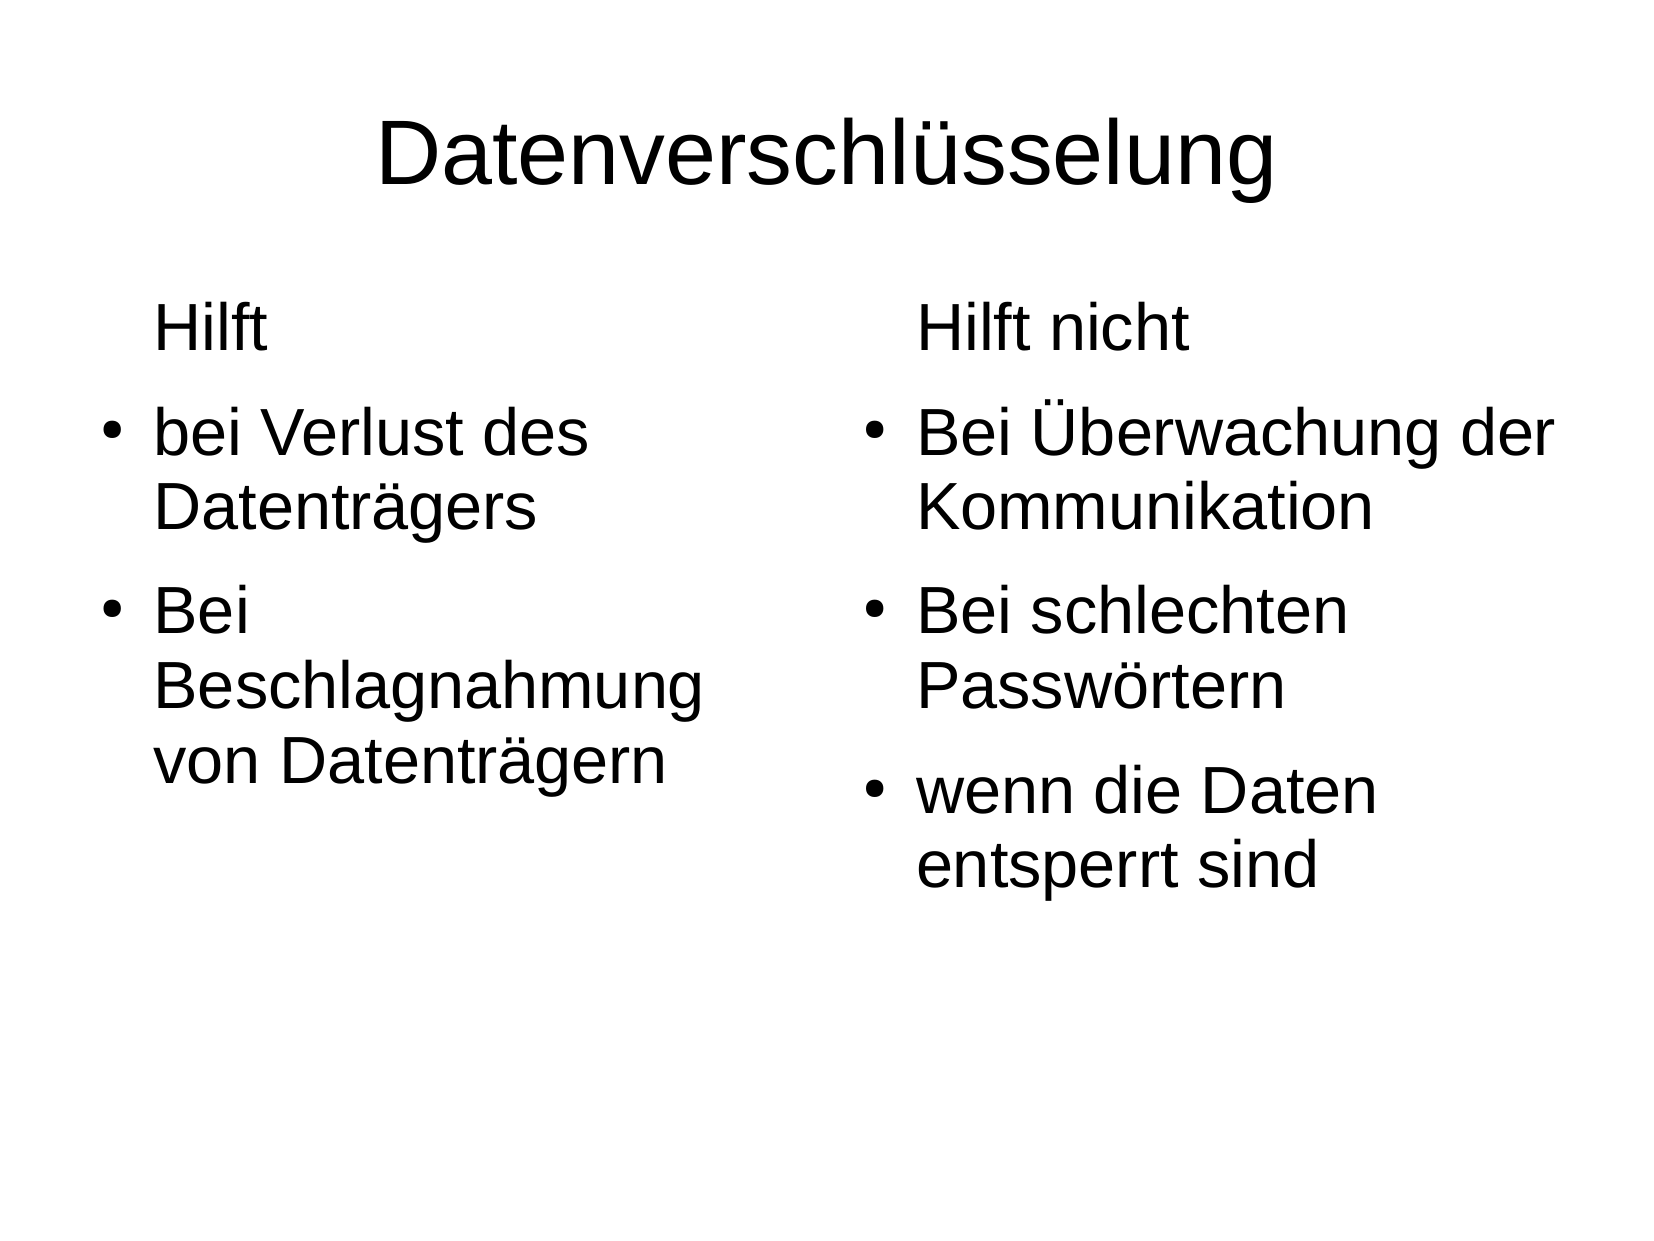

# Datenverschlüsselung
Hilft
bei Verlust des Datenträgers
Bei Beschlagnahmung von Datenträgern
Hilft nicht
Bei Überwachung der Kommunikation
Bei schlechten Passwörtern
wenn die Daten entsperrt sind